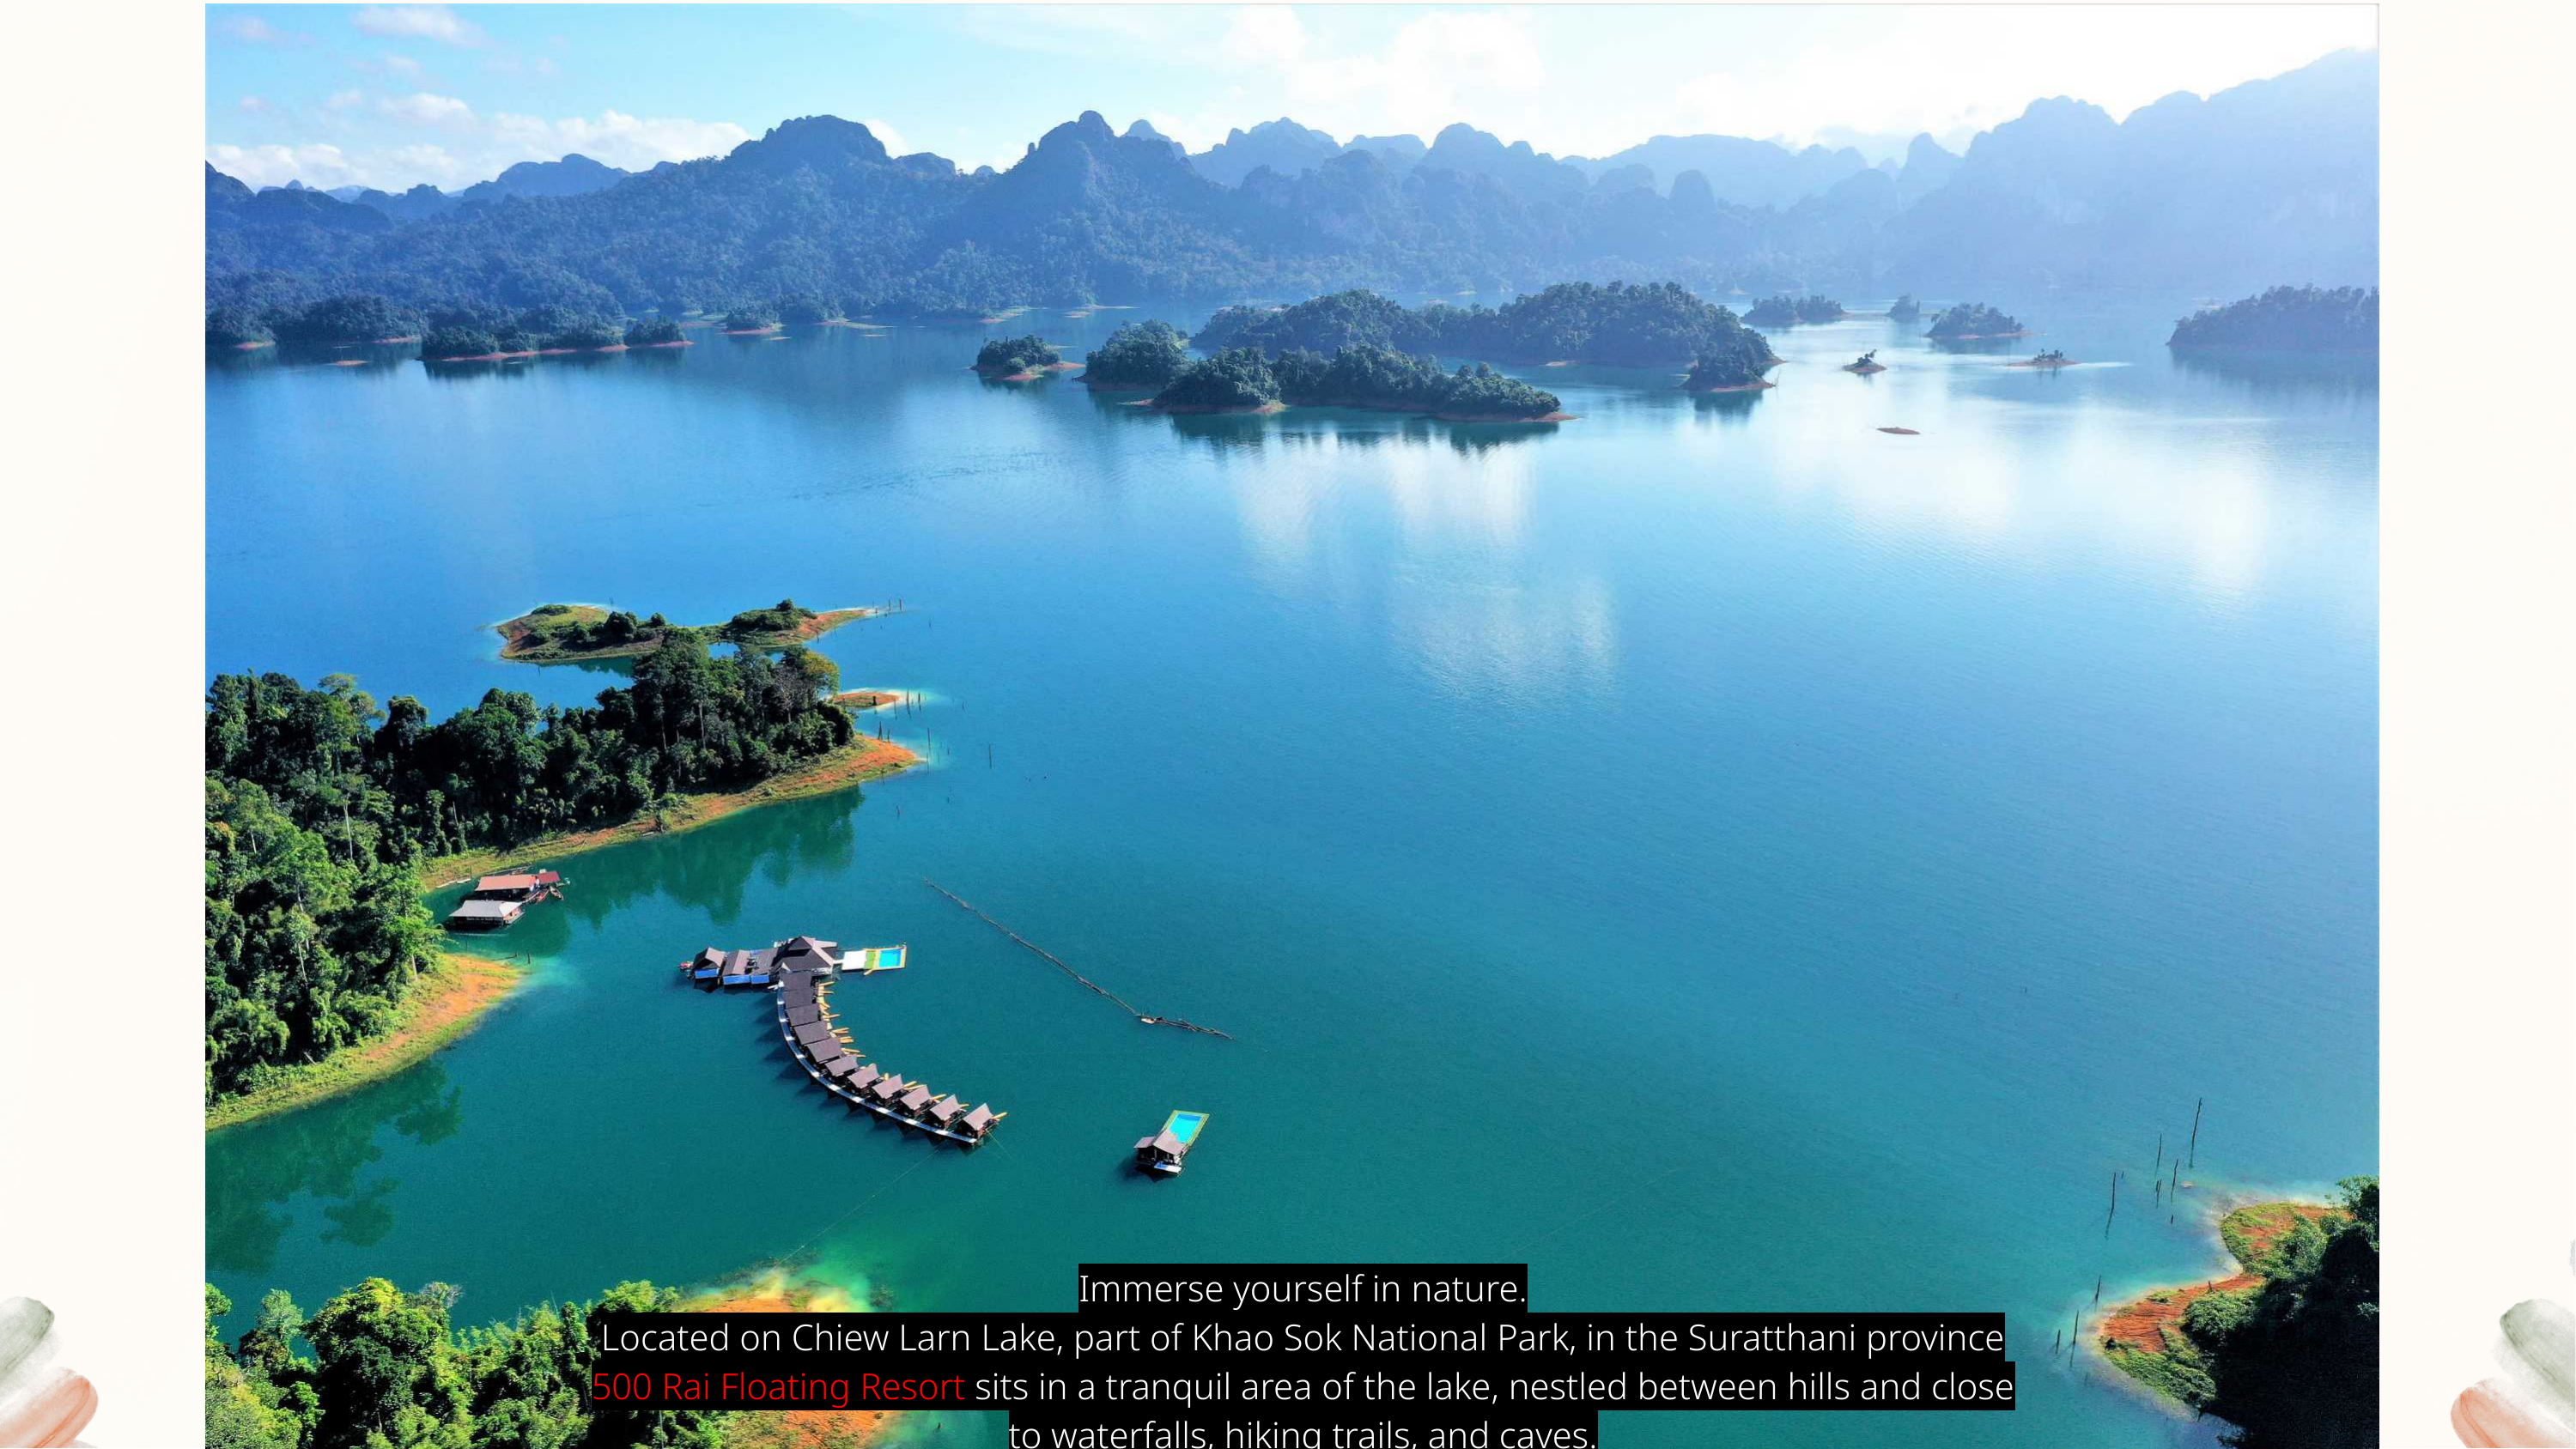

Immerse yourself in nature.
Located on Chiew Larn Lake, part of Khao Sok National Park, in the Suratthani province 500 Rai Floating Resort sits in a tranquil area of the lake, nestled between hills and close to waterfalls, hiking trails, and caves.